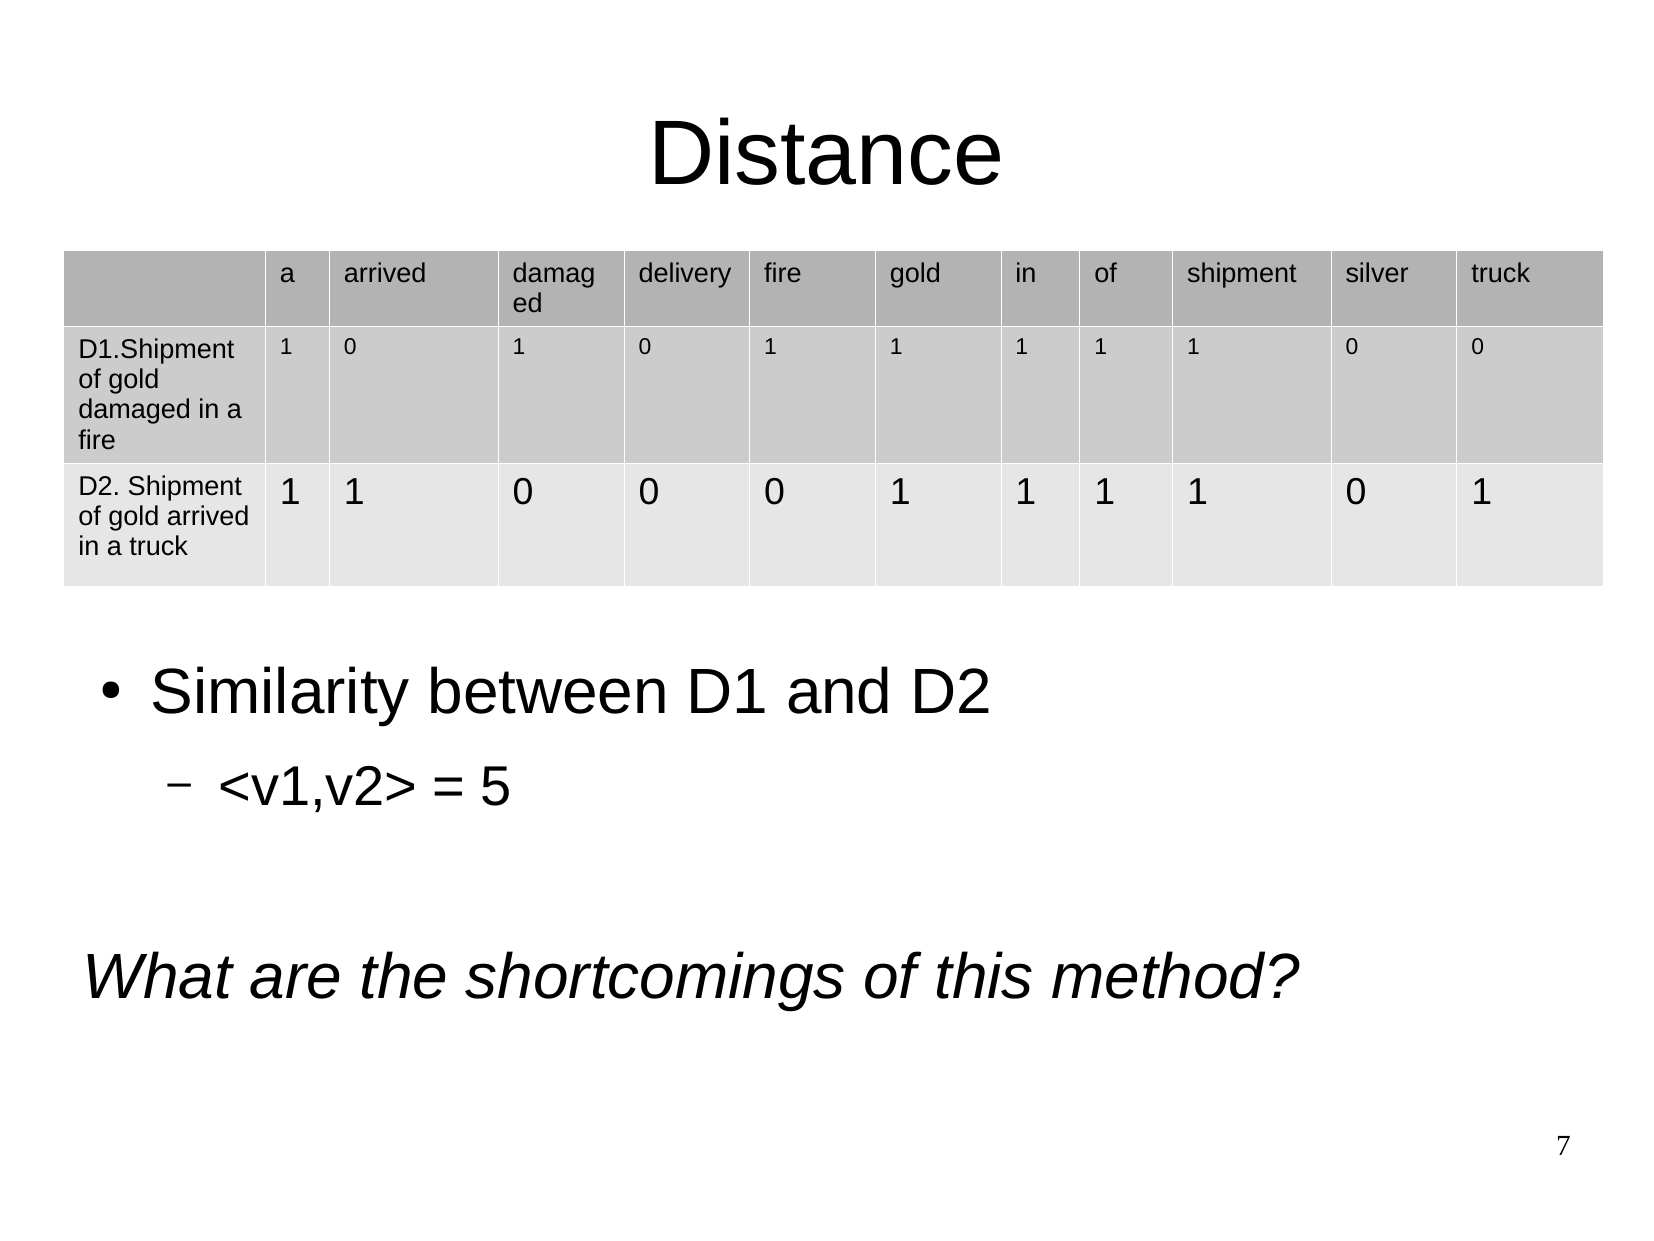

# Distance
| | a | arrived | damaged | delivery | fire | gold | in | of | shipment | silver | truck |
| --- | --- | --- | --- | --- | --- | --- | --- | --- | --- | --- | --- |
| D1.Shipment of gold damaged in a fire | 1 | 0 | 1 | 0 | 1 | 1 | 1 | 1 | 1 | 0 | 0 |
| D2. Shipment of gold arrived in a truck | 1 | 1 | 0 | 0 | 0 | 1 | 1 | 1 | 1 | 0 | 1 |
Similarity between D1 and D2
<v1,v2> = 5
What are the shortcomings of this method?
7